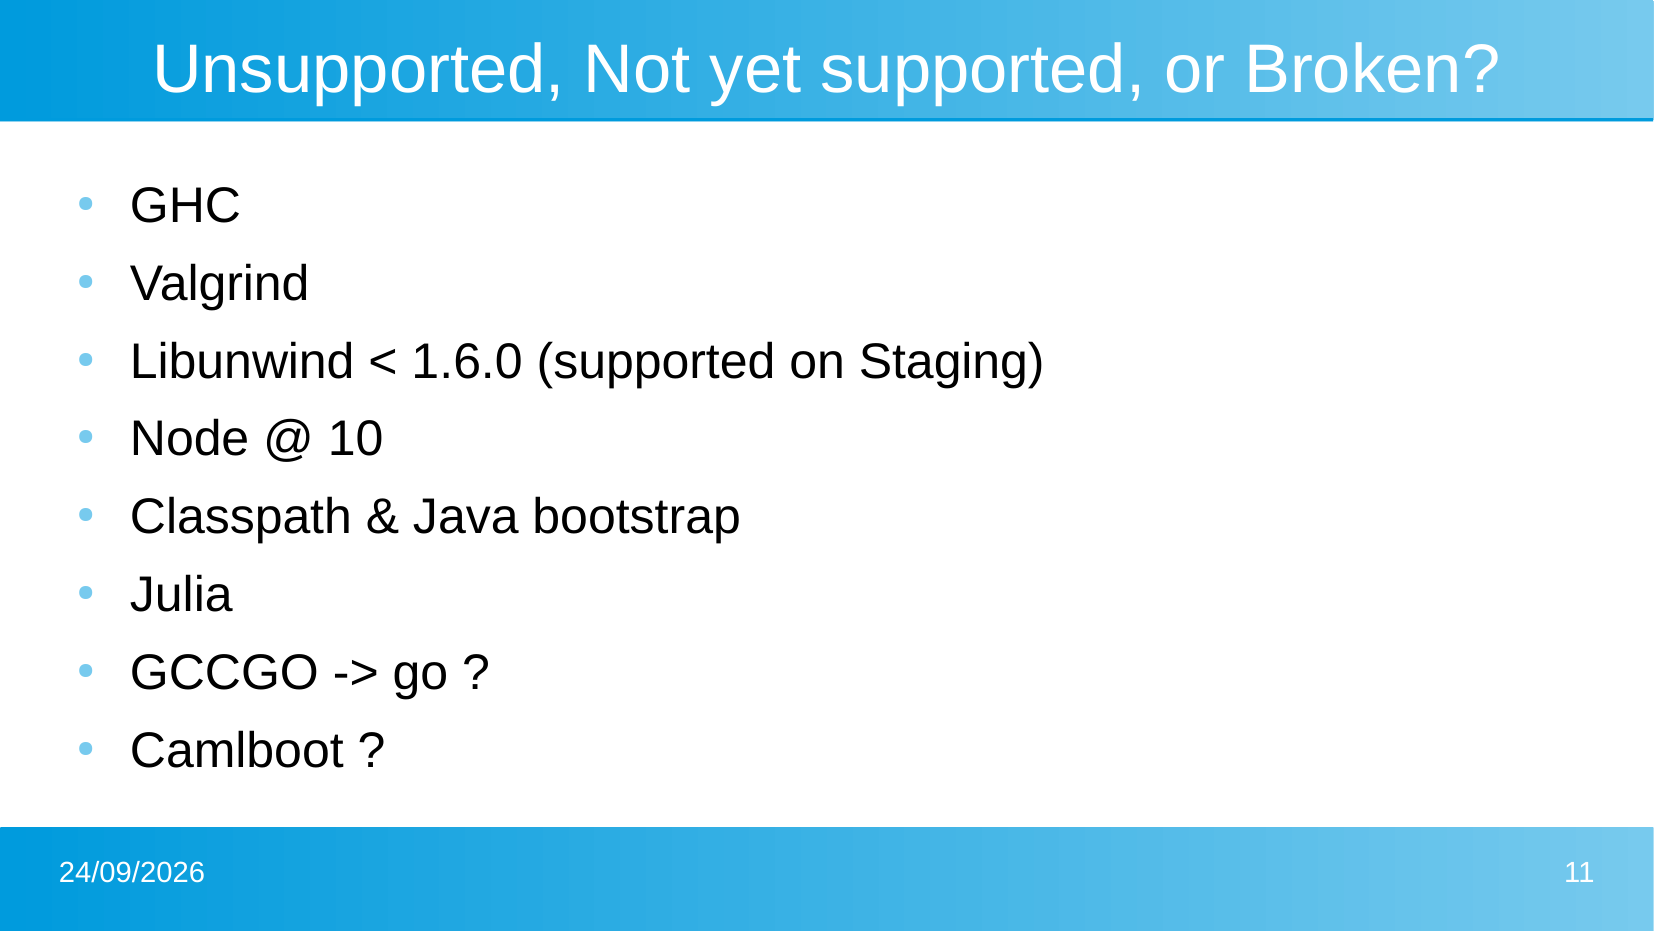

# Unsupported, Not yet supported, or Broken?
GHC
Valgrind
Libunwind < 1.6.0 (supported on Staging)
Node @ 10
Classpath & Java bootstrap
Julia
GCCGO -> go ?
Camlboot ?
11